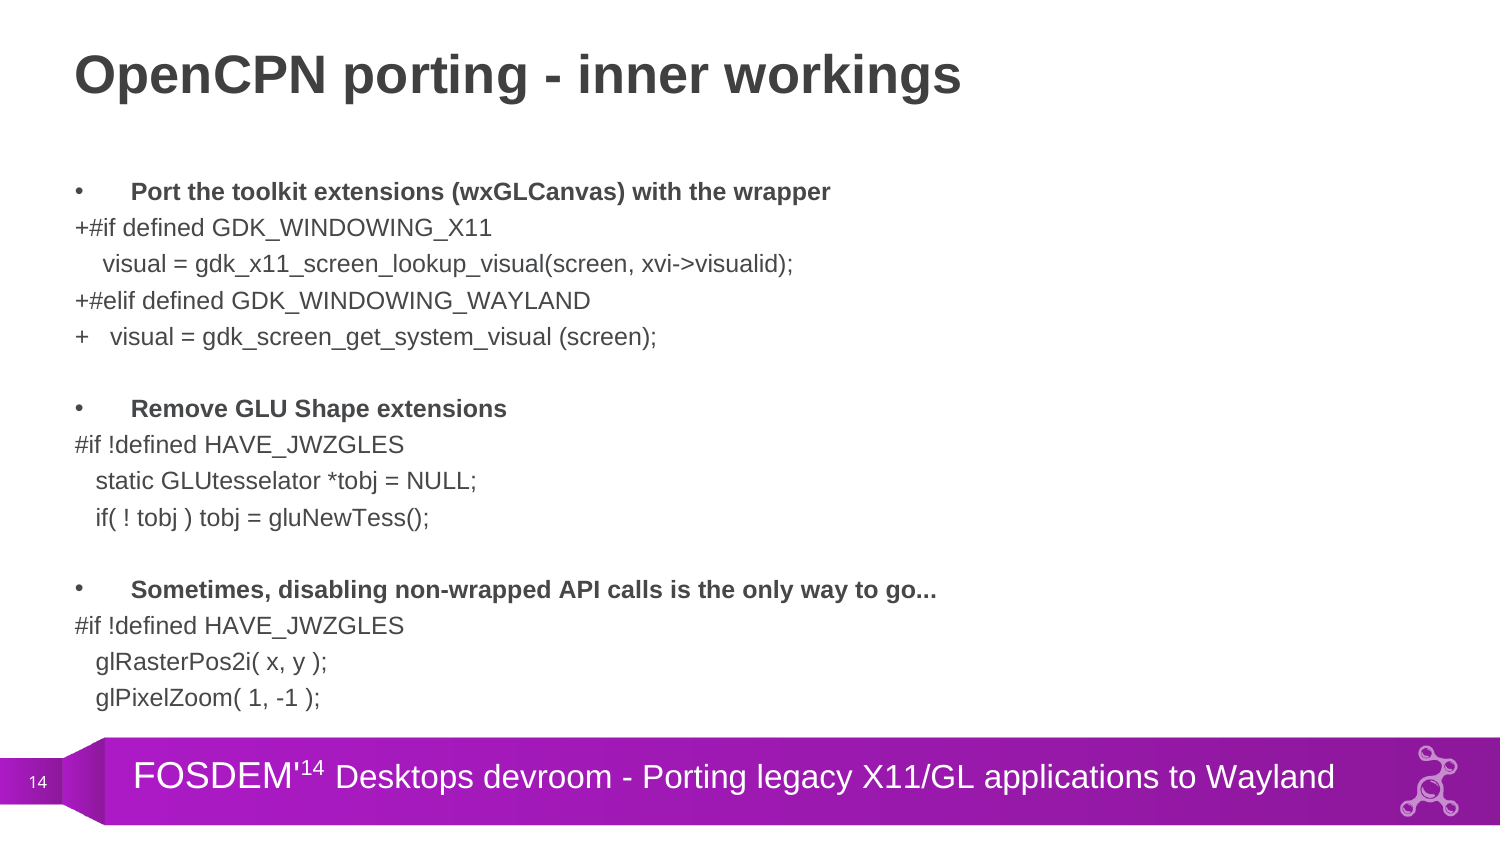

# OpenCPN porting - inner workings
Port the toolkit extensions (wxGLCanvas) with the wrapper
+#if defined GDK_WINDOWING_X11
 visual = gdk_x11_screen_lookup_visual(screen, xvi->visualid);
+#elif defined GDK_WINDOWING_WAYLAND
+ visual = gdk_screen_get_system_visual (screen);
Remove GLU Shape extensions
#if !defined HAVE_JWZGLES
 static GLUtesselator *tobj = NULL;
 if( ! tobj ) tobj = gluNewTess();
Sometimes, disabling non-wrapped API calls is the only way to go...
#if !defined HAVE_JWZGLES
 glRasterPos2i( x, y );
 glPixelZoom( 1, -1 );